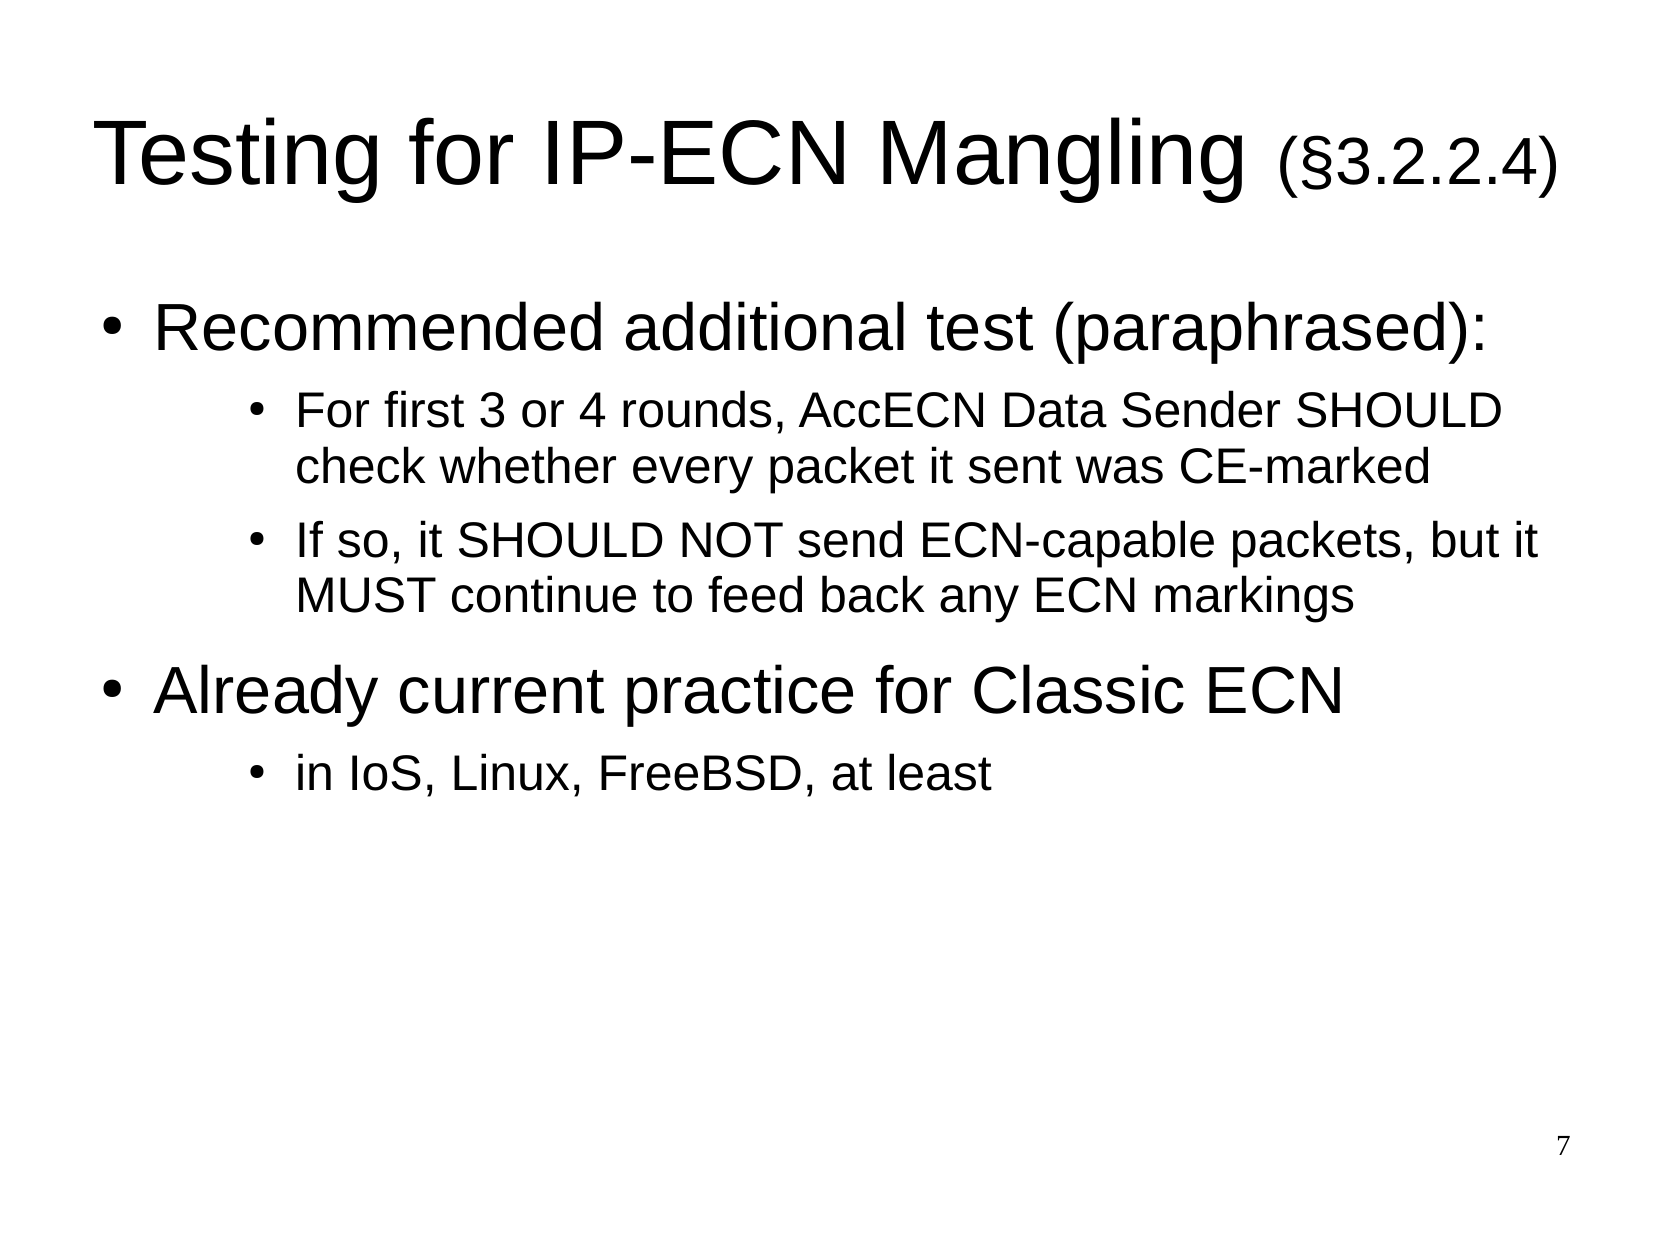

# Testing for IP-ECN Mangling (§3.2.2.4)
Recommended additional test (paraphrased):
For first 3 or 4 rounds, AccECN Data Sender SHOULD check whether every packet it sent was CE-marked
If so, it SHOULD NOT send ECN-capable packets, but it MUST continue to feed back any ECN markings
Already current practice for Classic ECN
in IoS, Linux, FreeBSD, at least
7